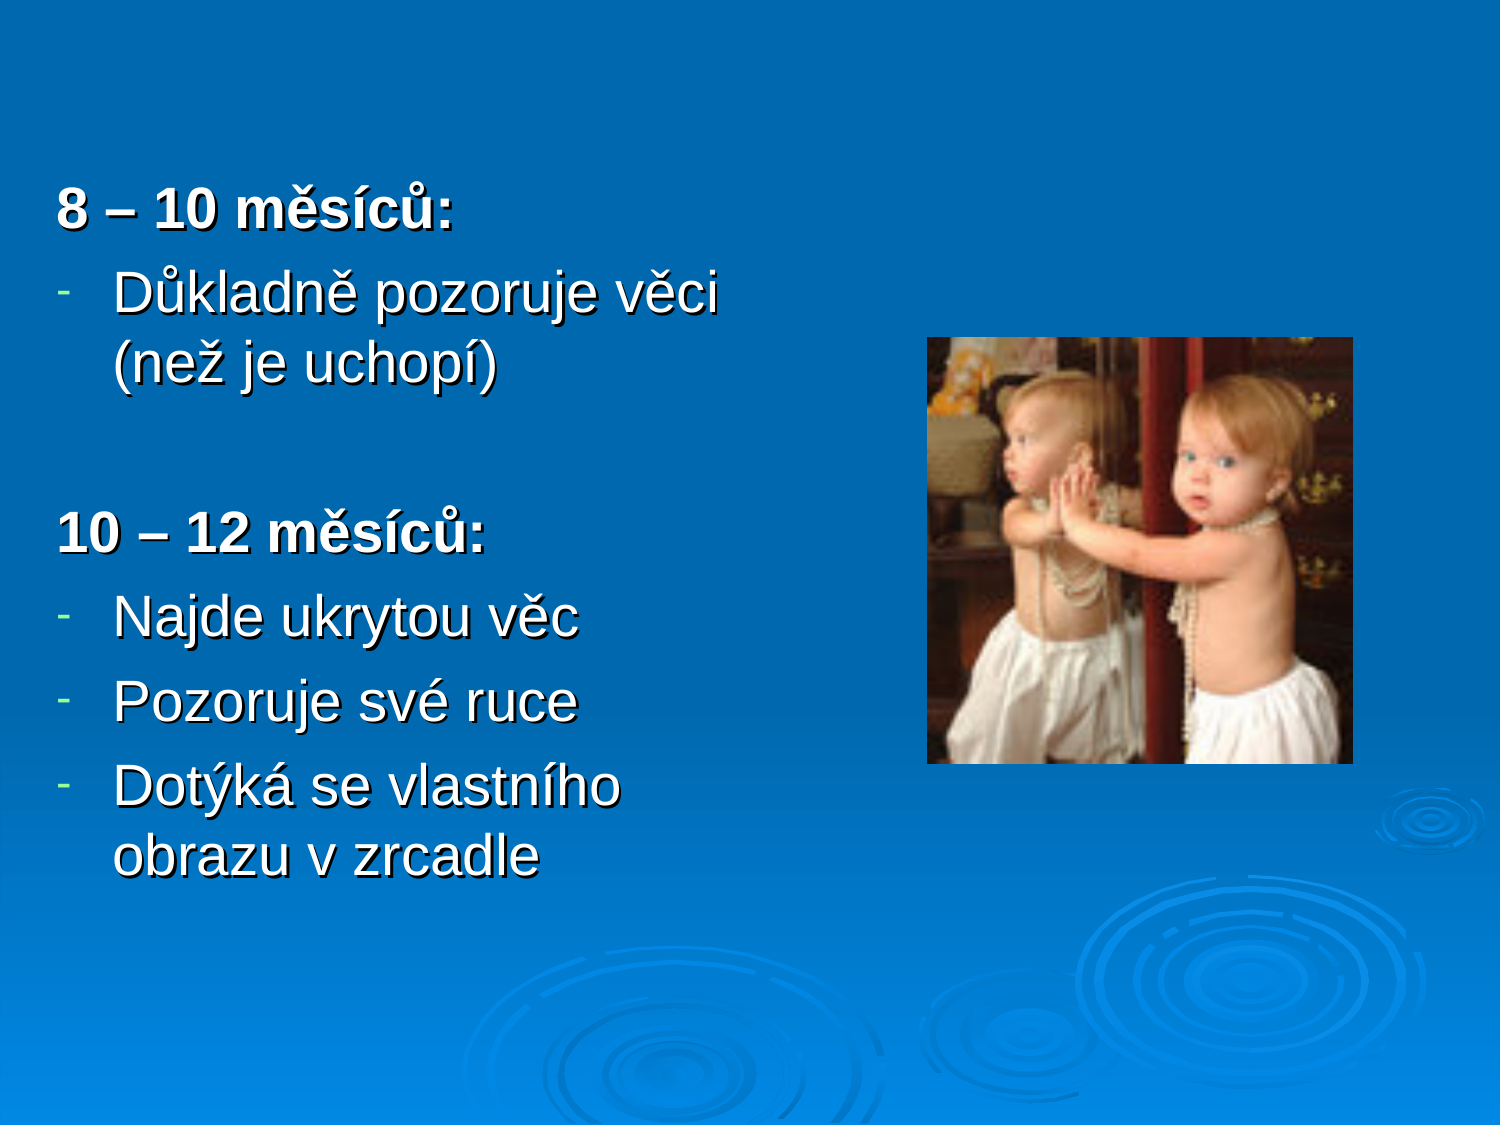

# 8 – 10 měsíců:
Důkladně pozoruje věci (než je uchopí)
10 – 12 měsíců:
Najde ukrytou věc
Pozoruje své ruce
Dotýká se vlastního obrazu v zrcadle